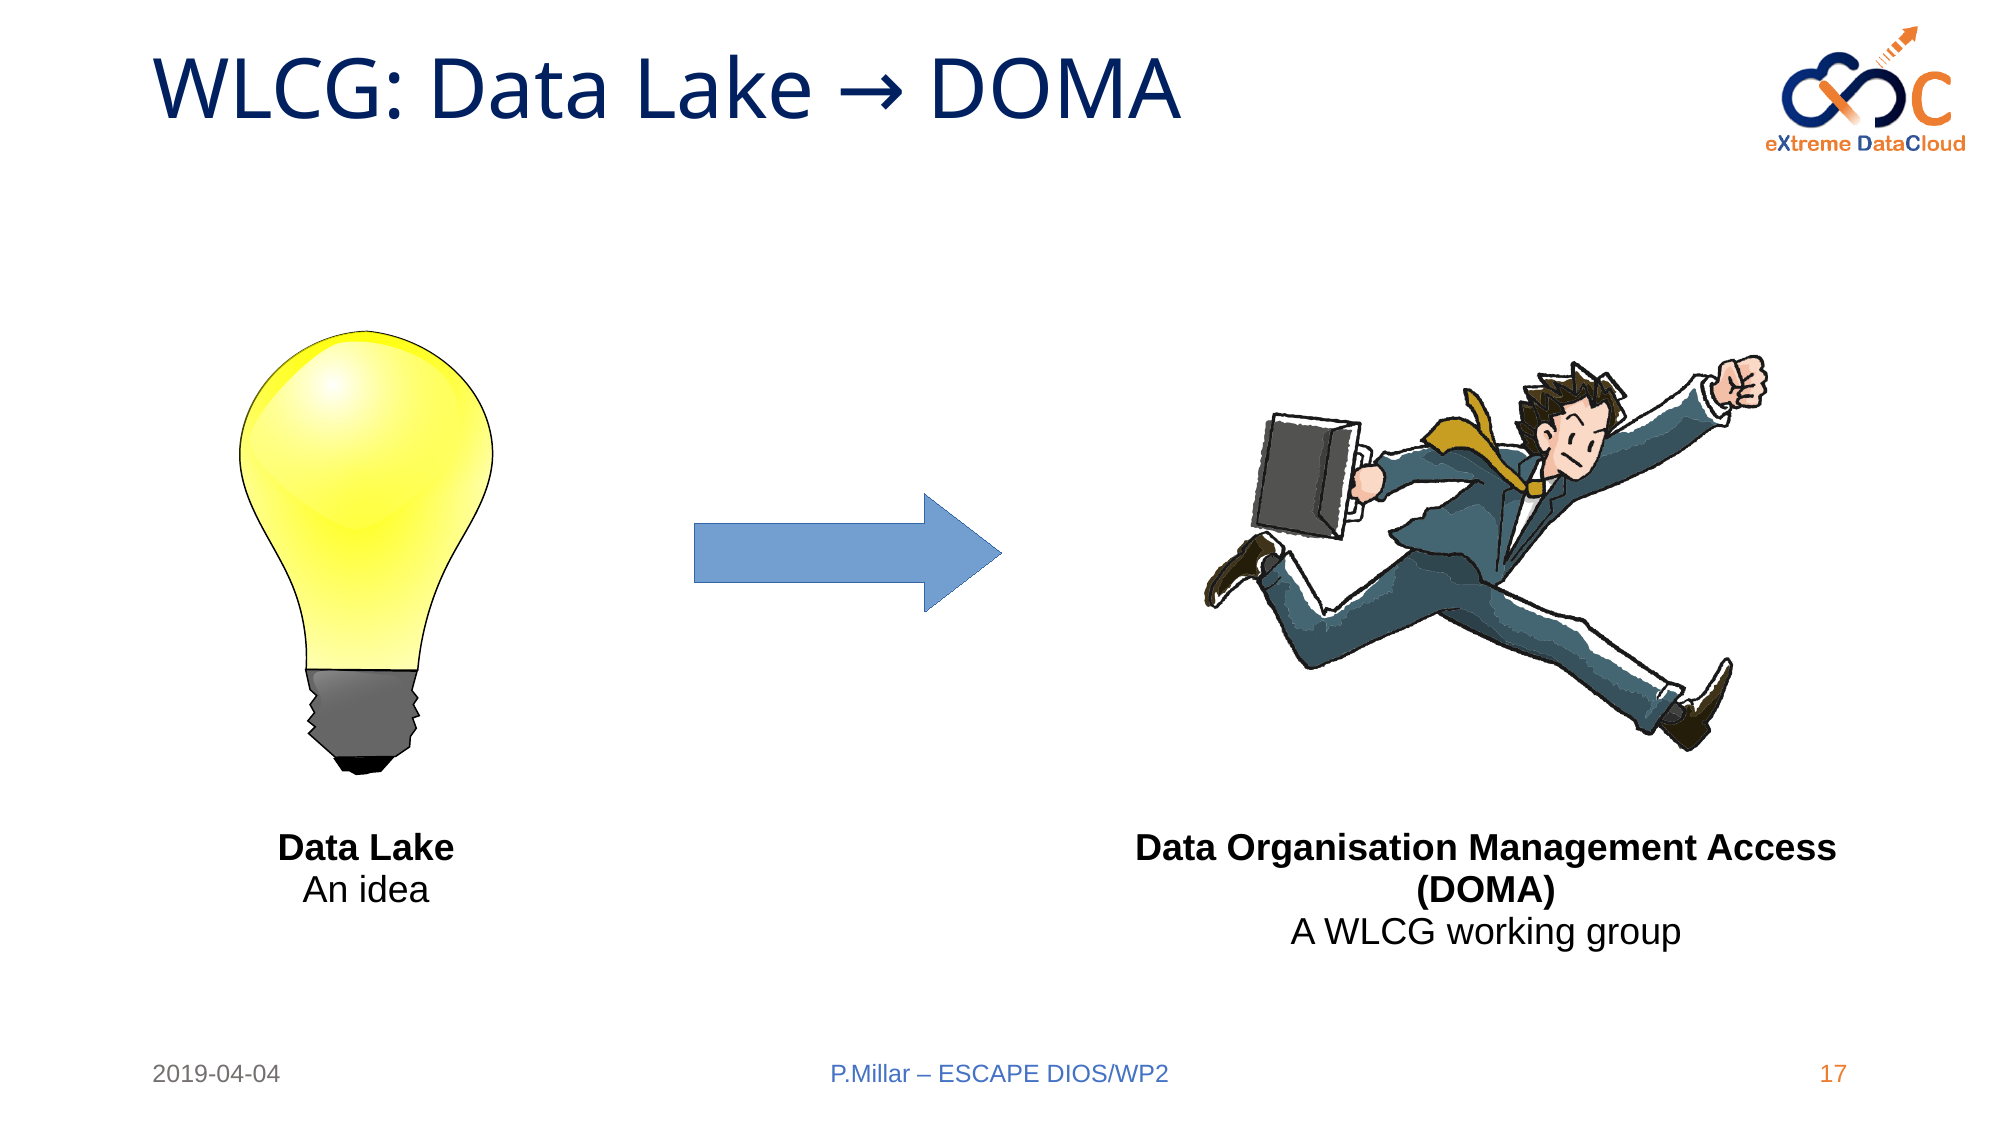

# WLCG: Data Lake → DOMA
Data Lake
An idea
Data Organisation Management Access (DOMA)
A WLCG working group
2019-04-04
P.Millar – ESCAPE DIOS/WP2